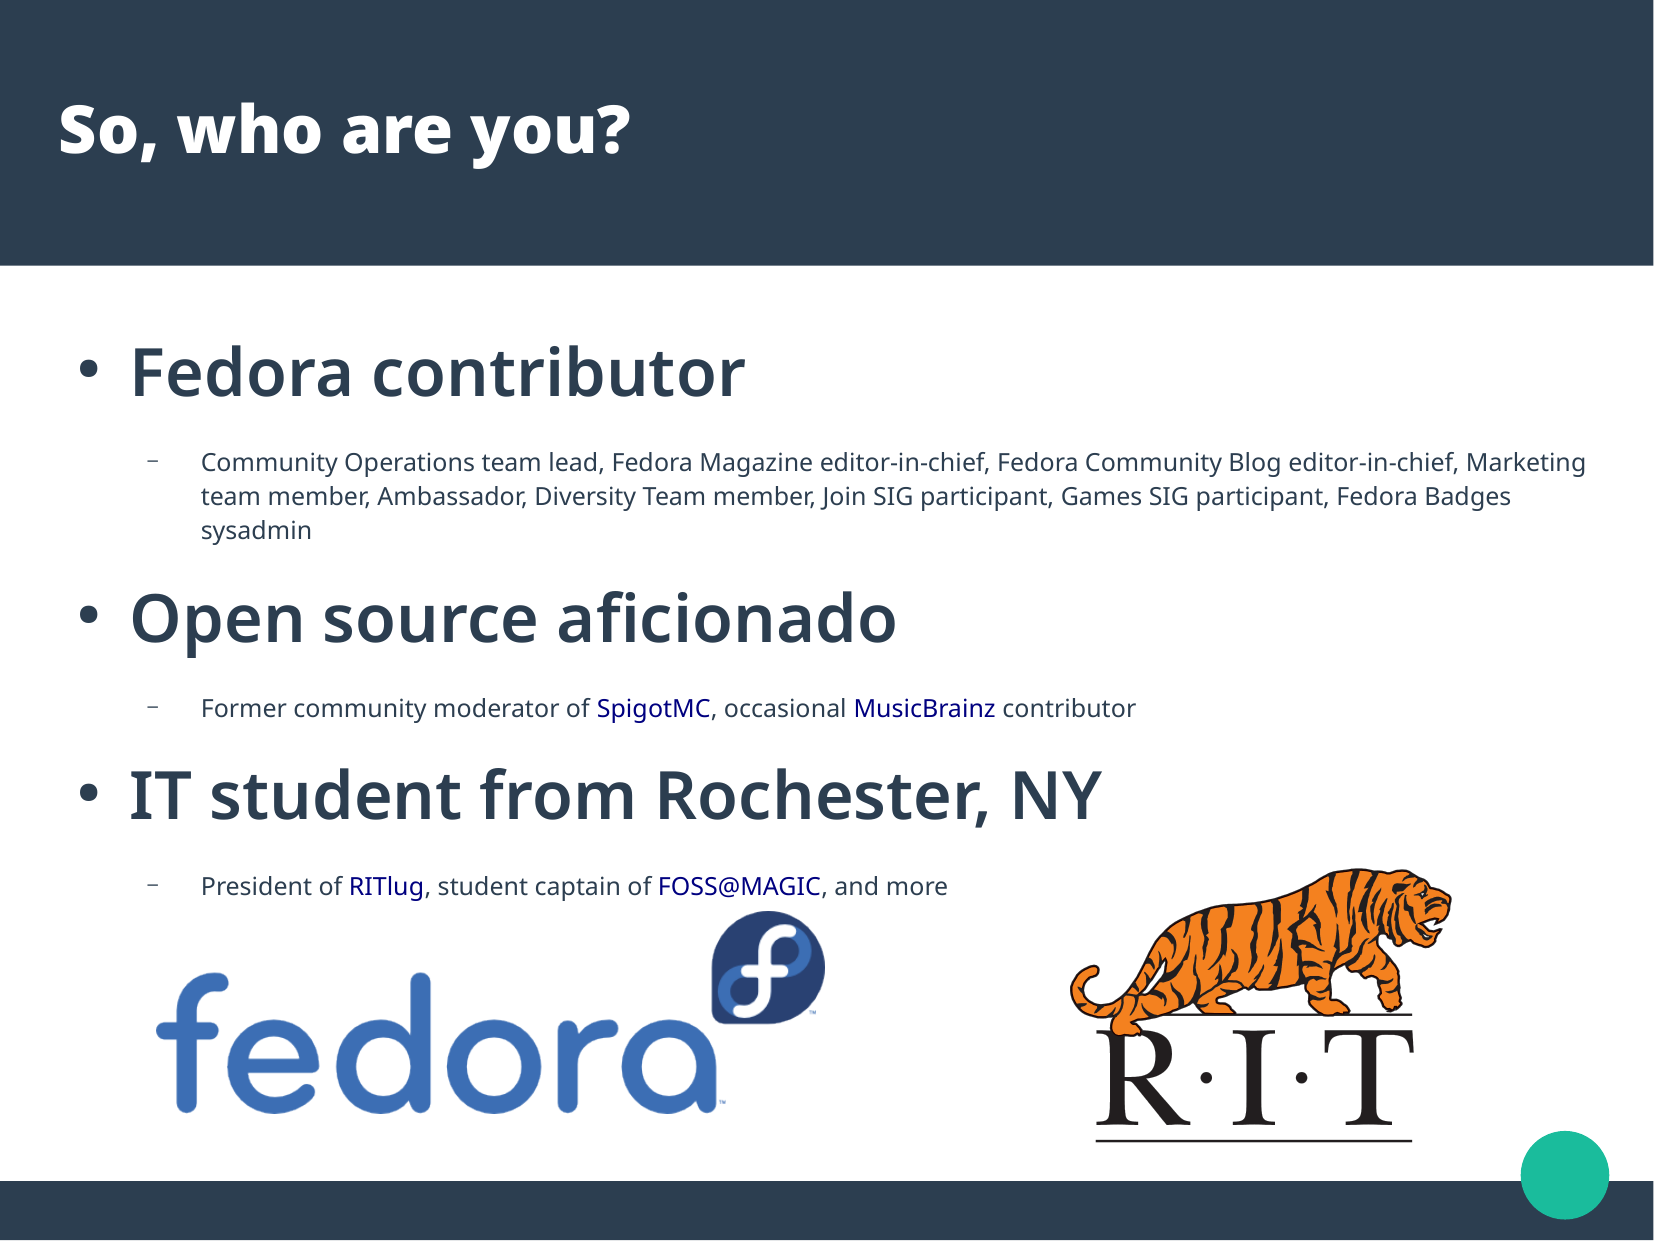

# So, who are you?
Fedora contributor
Community Operations team lead, Fedora Magazine editor-in-chief, Fedora Community Blog editor-in-chief, Marketing team member, Ambassador, Diversity Team member, Join SIG participant, Games SIG participant, Fedora Badges sysadmin
Open source aficionado
Former community moderator of SpigotMC, occasional MusicBrainz contributor
IT student from Rochester, NY
President of RITlug, student captain of FOSS@MAGIC, and more